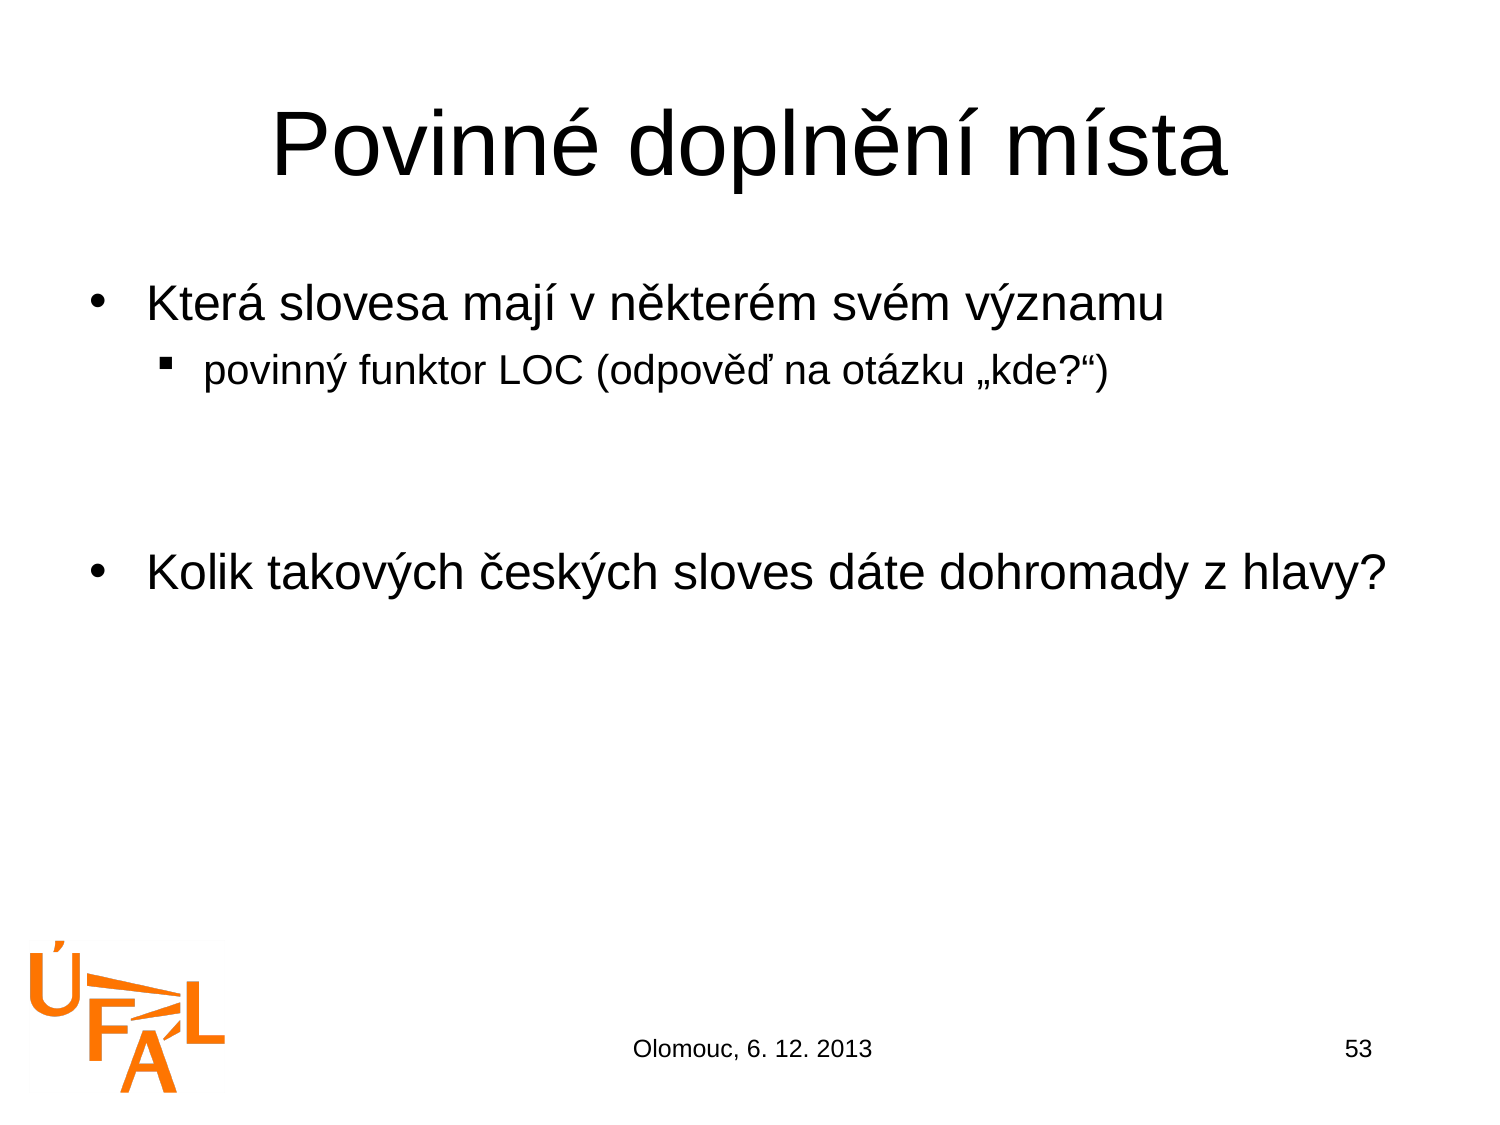

# Povinné doplnění místa
Která slovesa mají v některém svém významu
povinný funktor LOC (odpověď na otázku „kde?“)
Kolik takových českých sloves dáte dohromady z hlavy?
Olomouc, 6. 12. 2013
53